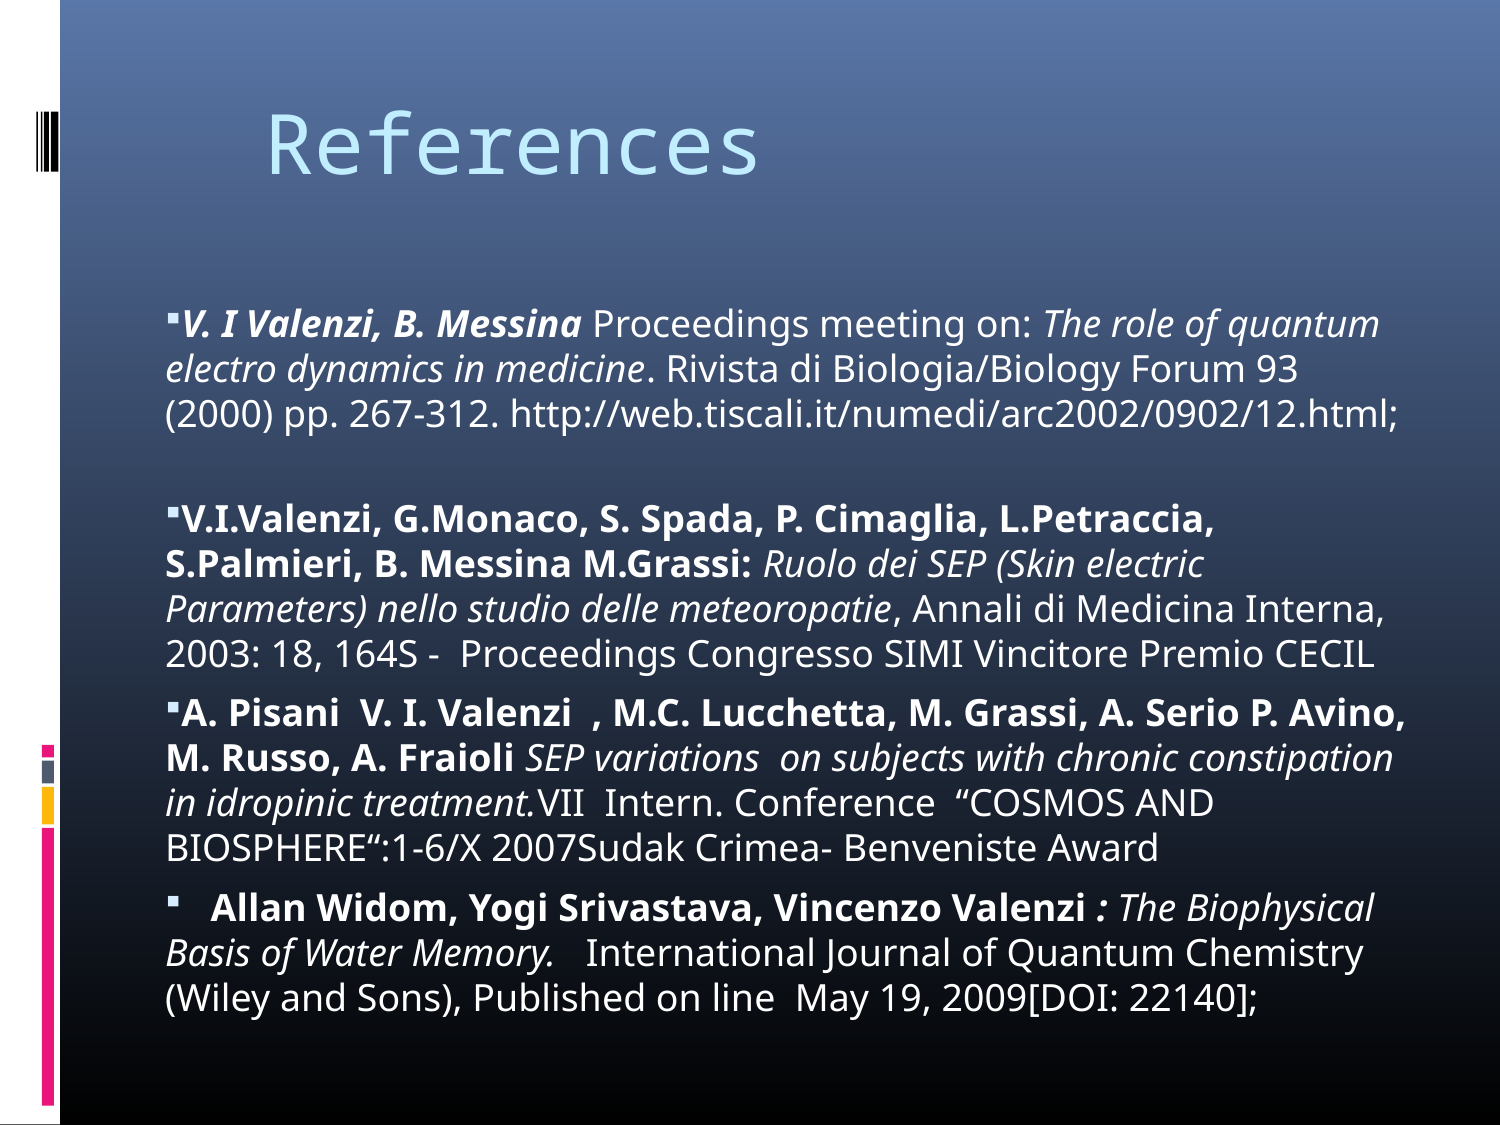

References
V. I Valenzi, B. Messina Proceedings meeting on: The role of quantum electro dynamics in medicine. Rivista di Biologia/Biology Forum 93 (2000) pp. 267-312. http://web.tiscali.it/numedi/arc2002/0902/12.html;
V.I.Valenzi, G.Monaco, S. Spada, P. Cimaglia, L.Petraccia, S.Palmieri, B. Messina M.Grassi: Ruolo dei SEP (Skin electric Parameters) nello studio delle meteoropatie, Annali di Medicina Interna, 2003: 18, 164S - Proceedings Congresso SIMI Vincitore Premio CECIL
A. Pisani V. I. Valenzi , M.C. Lucchetta, M. Grassi, A. Serio P. Avino, M. Russo, A. Fraioli SEP variations on subjects with chronic constipation in idropinic treatment.VII  Intern. Conference “COSMOS AND BIOSPHERE“:1-6/X 2007Sudak Crimea- Benveniste Award
 Allan Widom, Yogi Srivastava, Vincenzo Valenzi : The Biophysical Basis of Water Memory.   International Journal of Quantum Chemistry (Wiley and Sons), Published on line May 19, 2009[DOI: 22140];